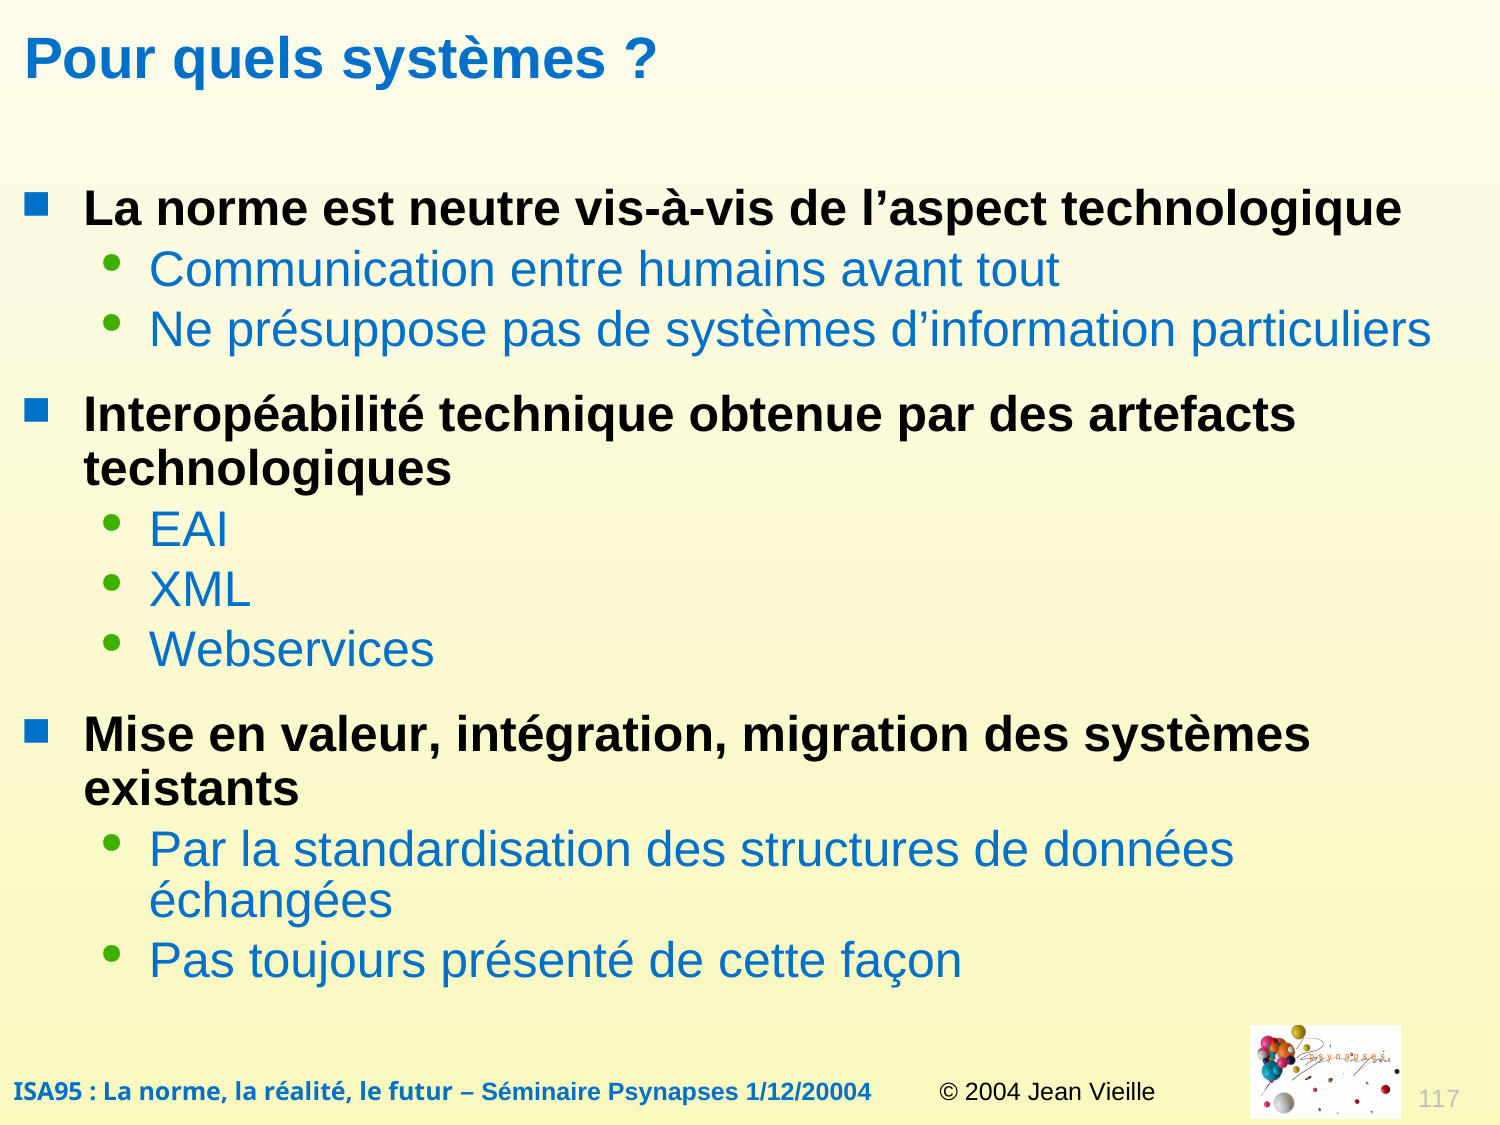

# Pour quels systèmes ?
La norme est neutre vis-à-vis de l’aspect technologique
Communication entre humains avant tout
Ne présuppose pas de systèmes d’information particuliers
Interopéabilité technique obtenue par des artefacts technologiques
EAI
XML
Webservices
Mise en valeur, intégration, migration des systèmes existants
Par la standardisation des structures de données échangées
Pas toujours présenté de cette façon